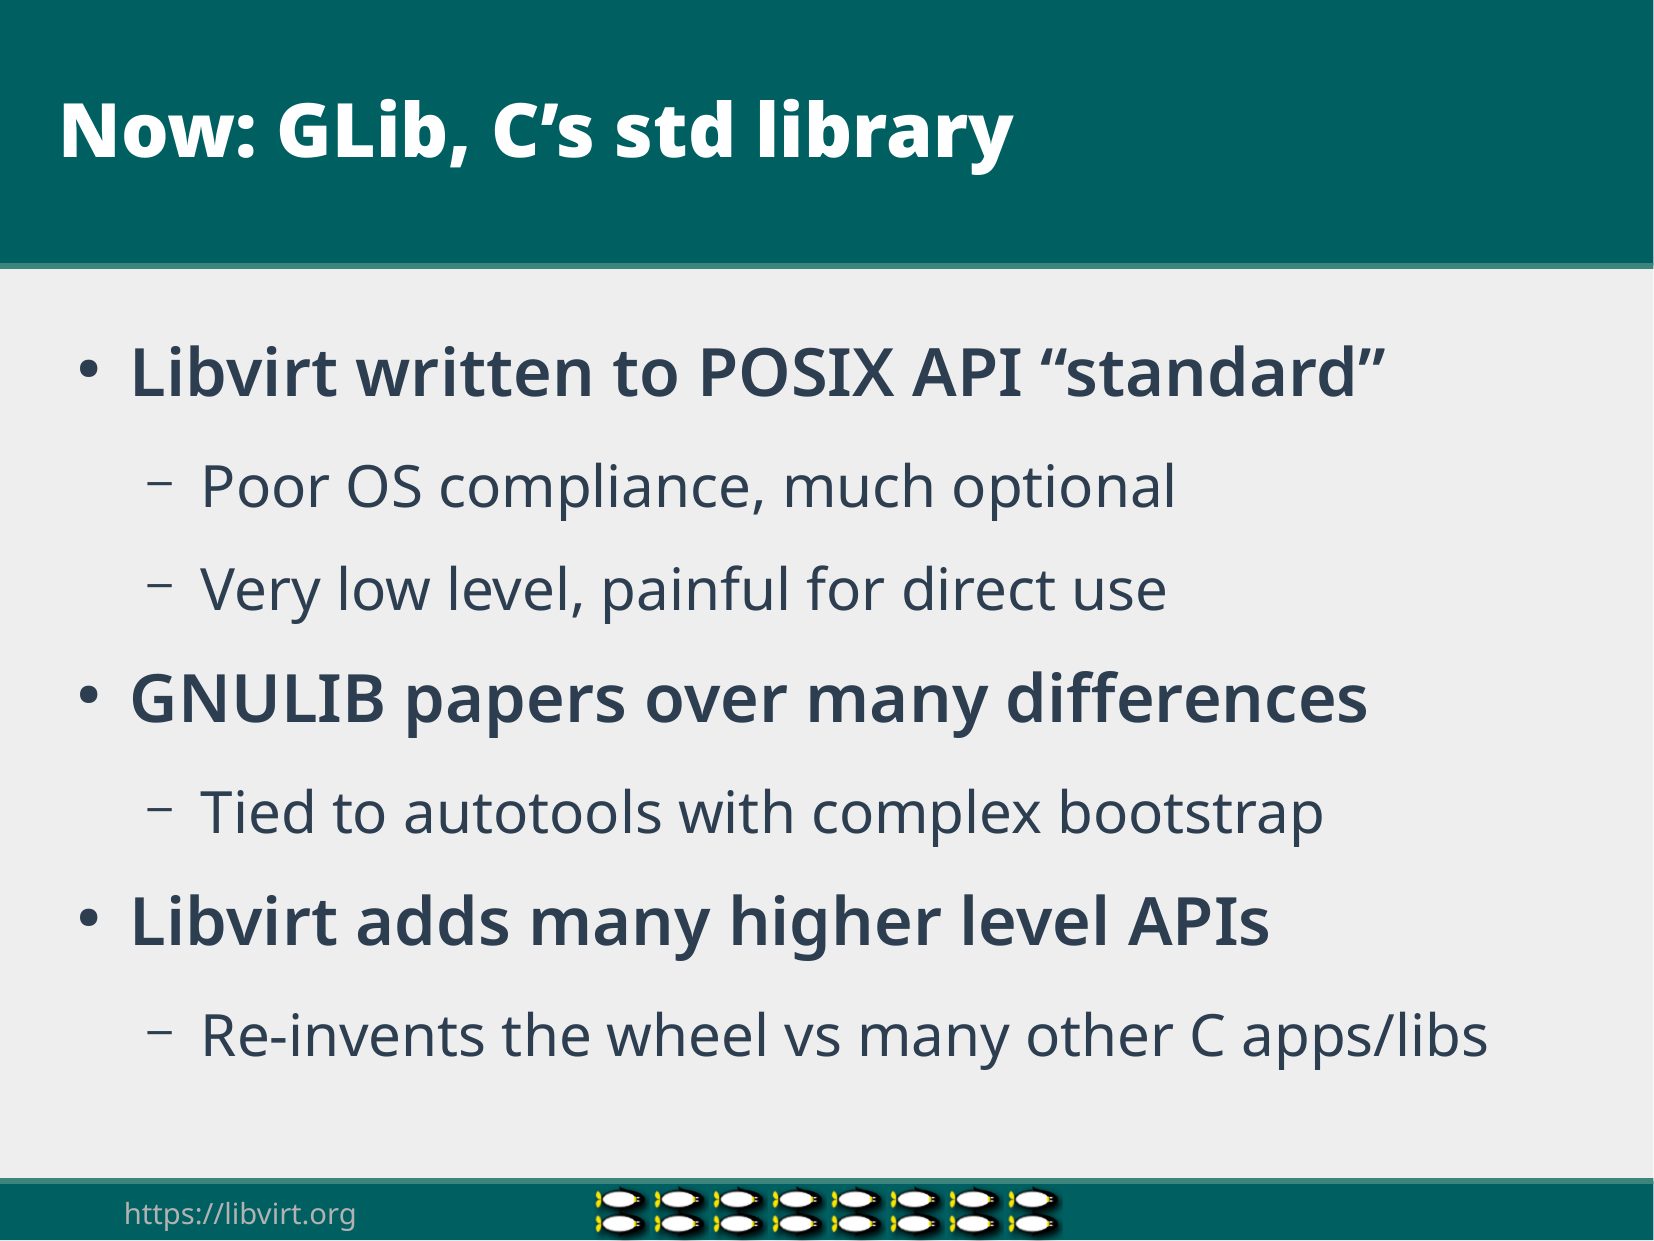

# Now: GLib, C’s std library
Libvirt written to POSIX API “standard”
Poor OS compliance, much optional
Very low level, painful for direct use
GNULIB papers over many differences
Tied to autotools with complex bootstrap
Libvirt adds many higher level APIs
Re-invents the wheel vs many other C apps/libs
https://libvirt.org